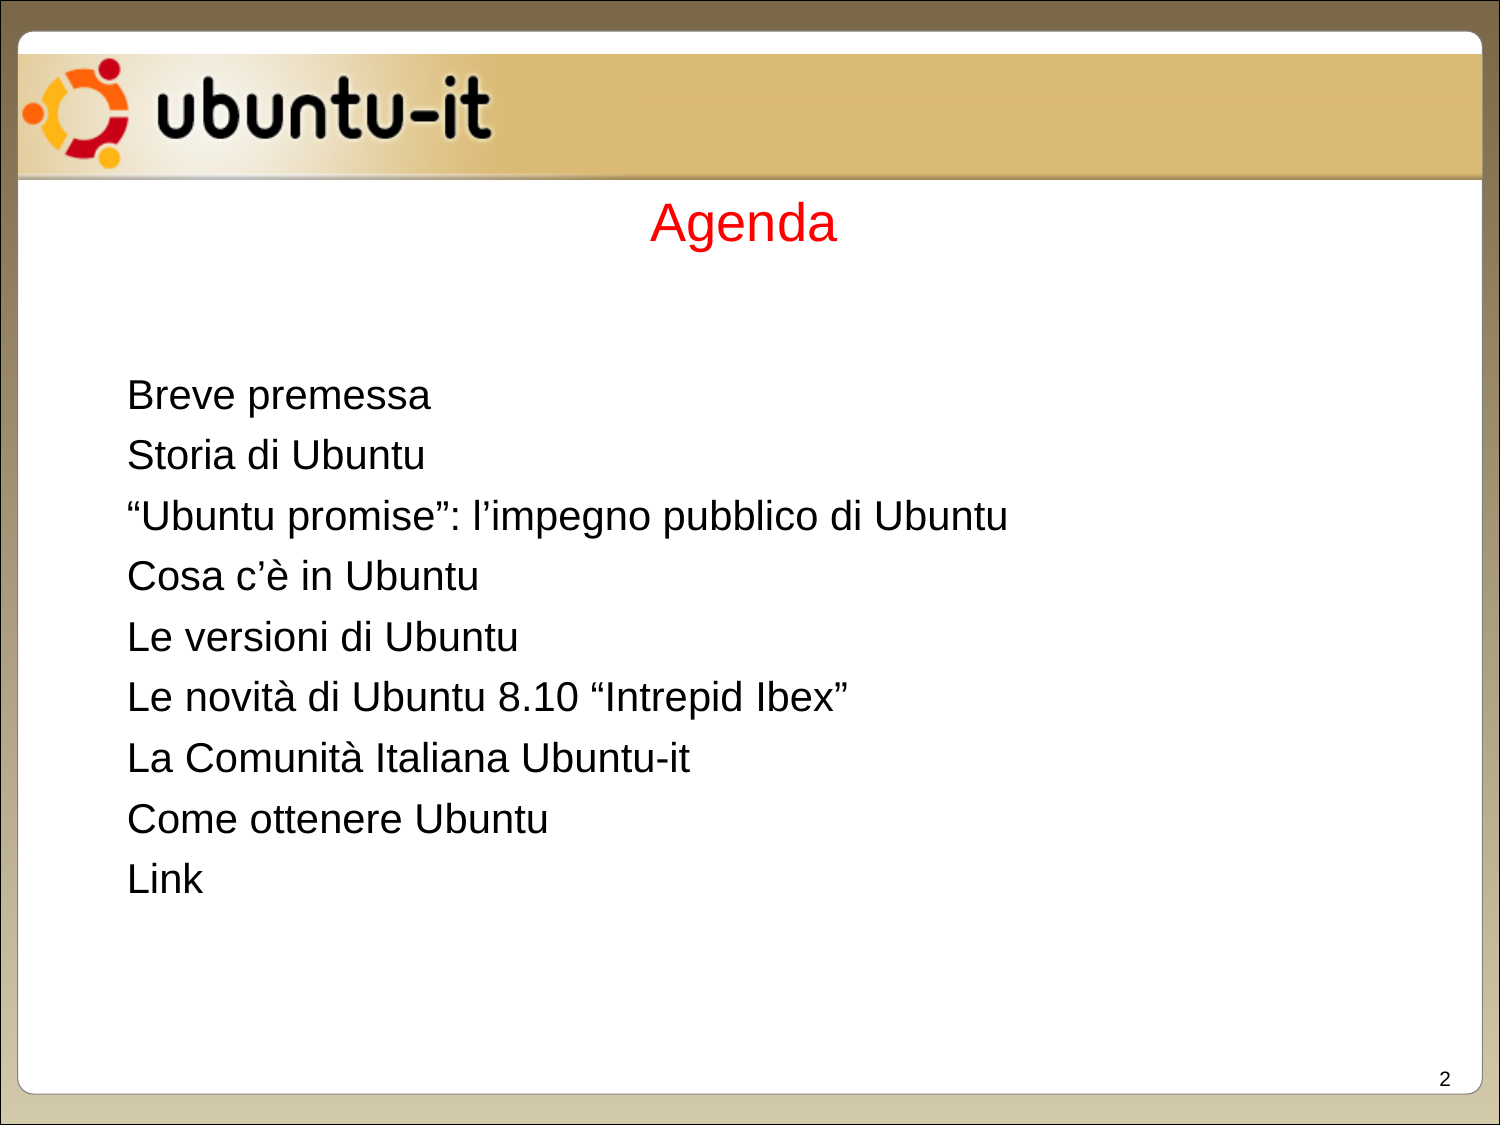

# Agenda
Breve premessa
Storia di Ubuntu
“Ubuntu promise”: l’impegno pubblico di Ubuntu
Cosa c’è in Ubuntu
Le versioni di Ubuntu
Le novità di Ubuntu 8.10 “Intrepid Ibex”
La Comunità Italiana Ubuntu-it
Come ottenere Ubuntu
Link
2